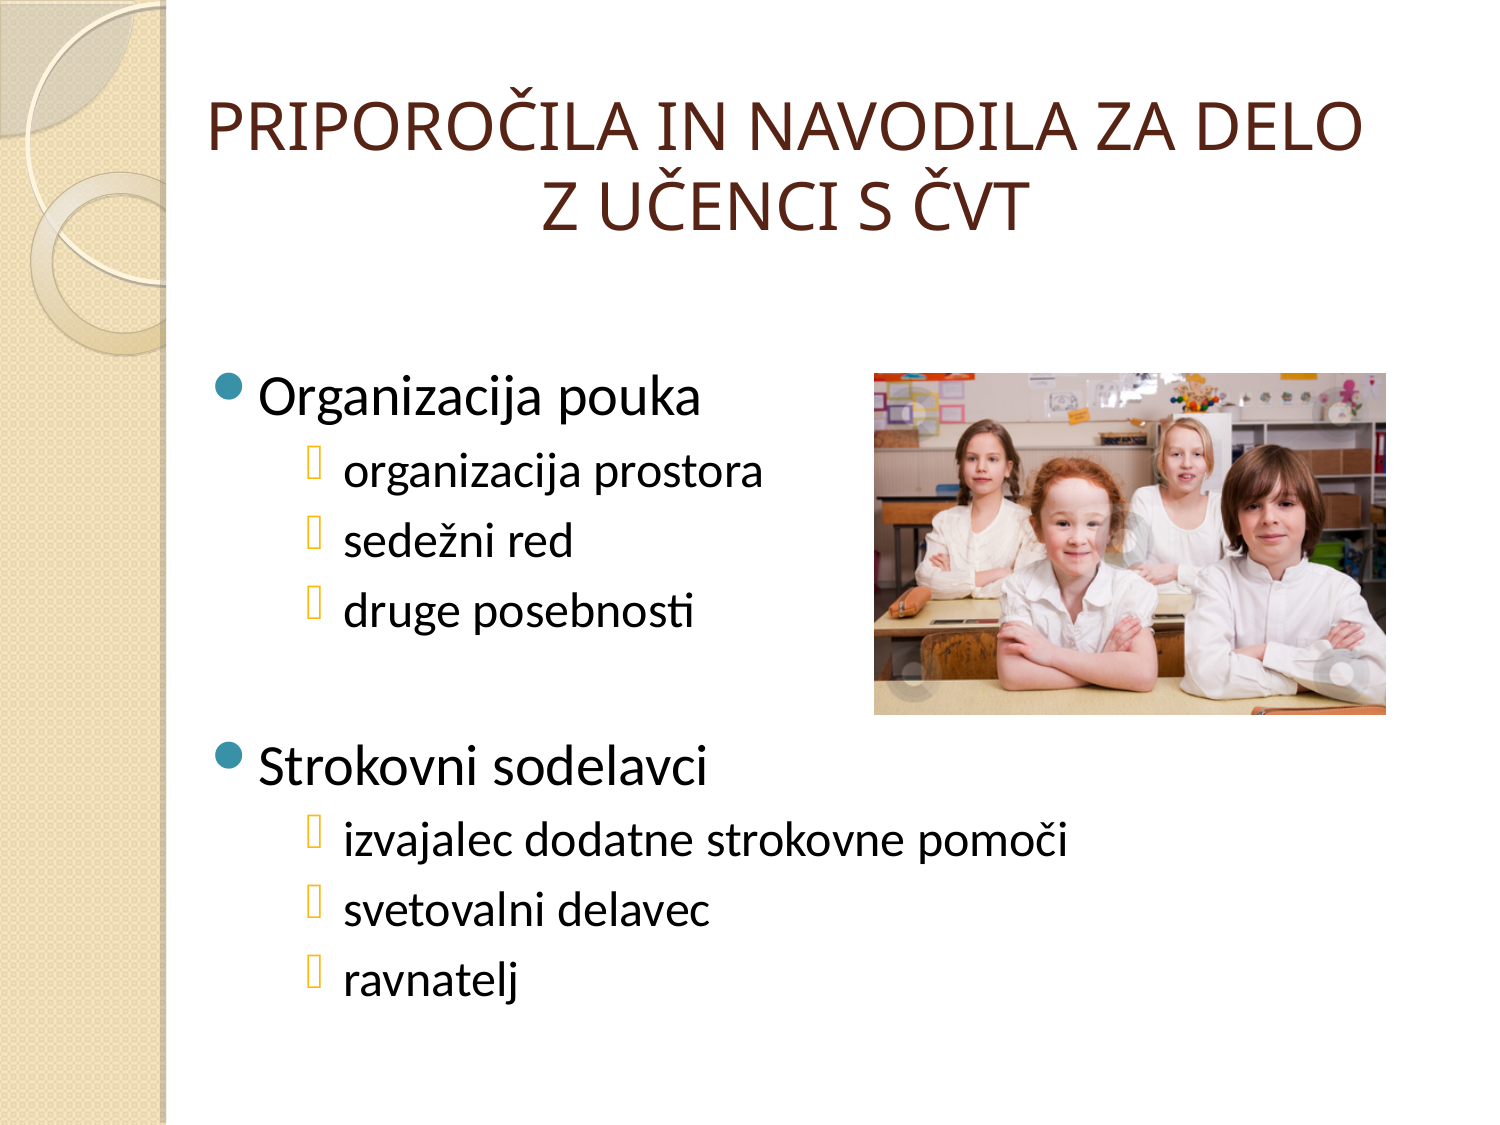

# PRIPOROČILA IN NAVODILA ZA DELO Z UČENCI S ČVT
Organizacija pouka
organizacija prostora
sedežni red
druge posebnosti
Strokovni sodelavci
izvajalec dodatne strokovne pomoči
svetovalni delavec
ravnatelj